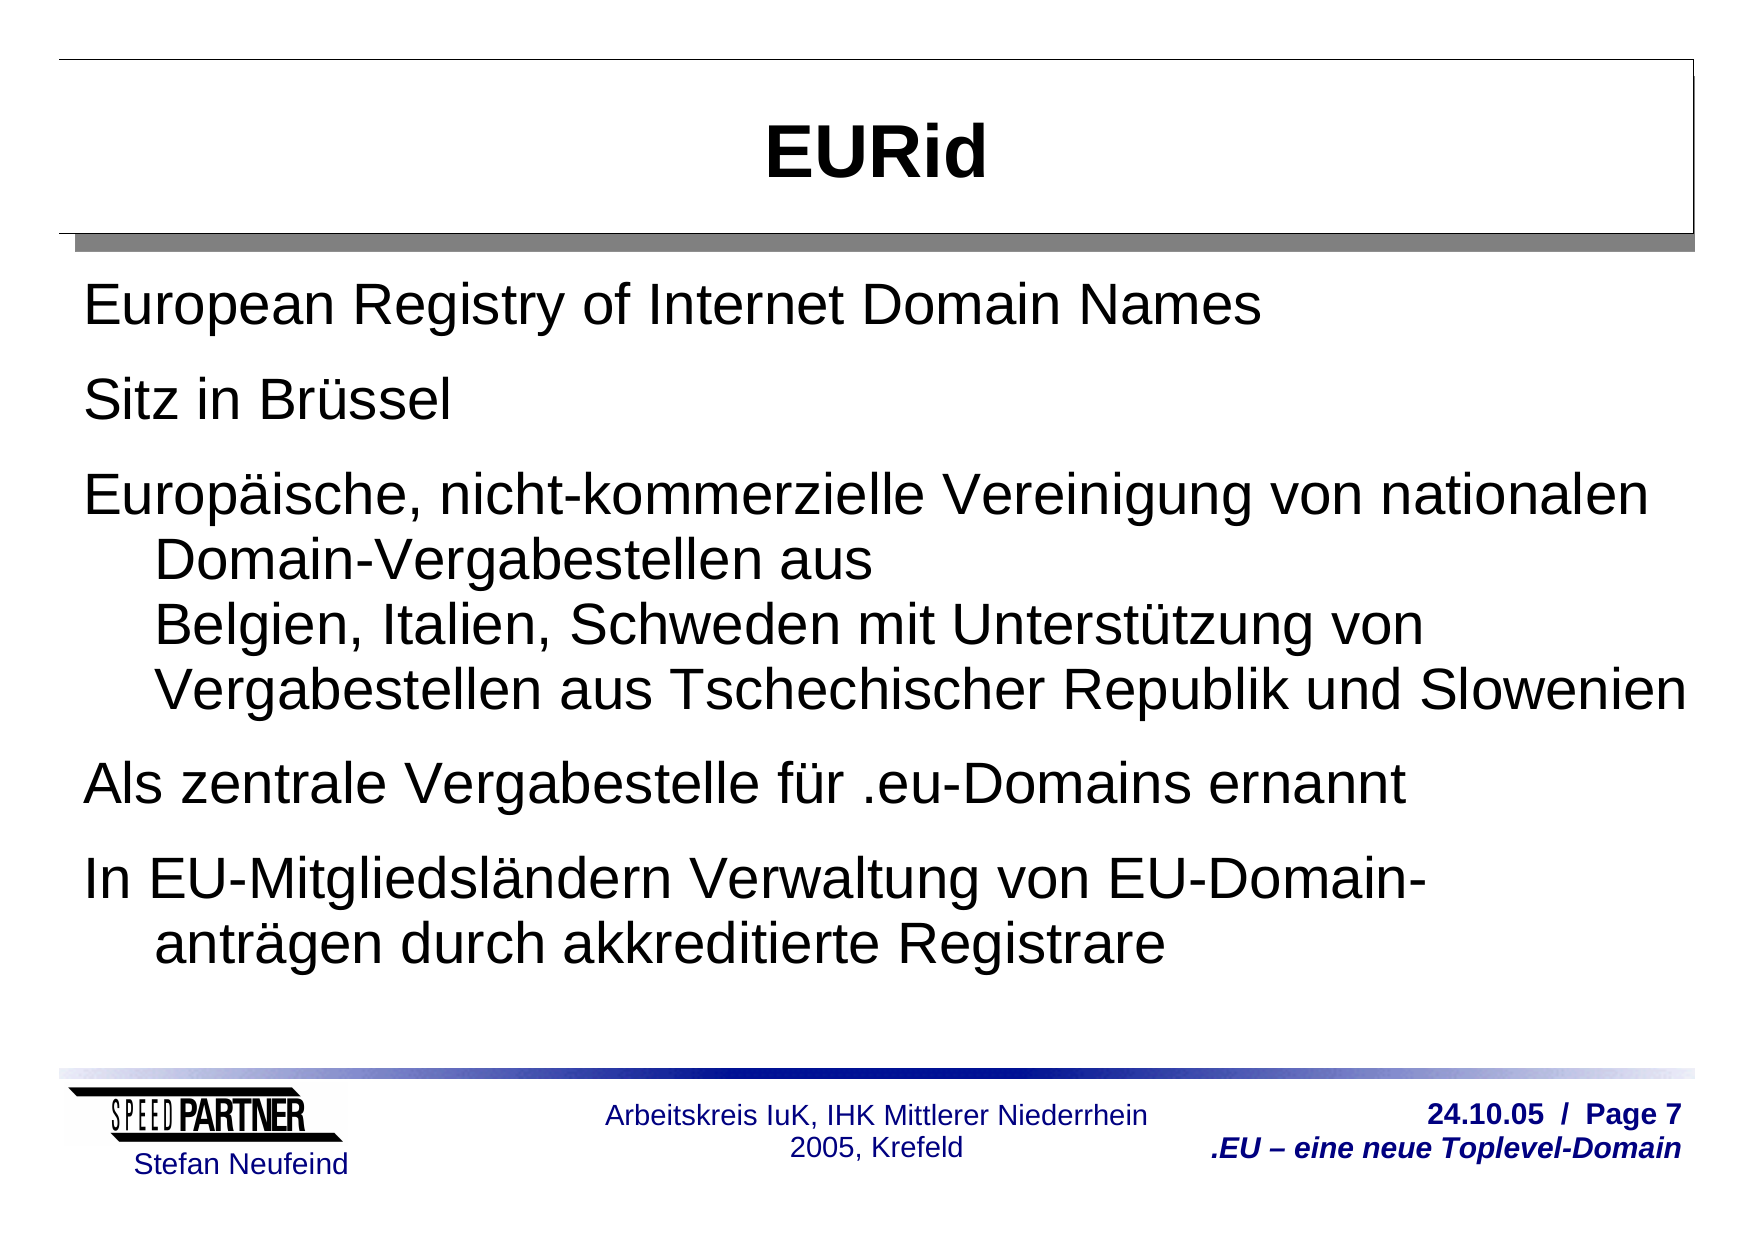

EURid
# European Registry of Internet Domain Names
Sitz in Brüssel
Europäische, nicht-kommerzielle Vereinigung von nationalen Domain-Vergabestellen aus
Belgien, Italien, Schweden mit Unterstützung von Vergabestellen aus Tschechischer Republik und Slowenien
Als zentrale Vergabestelle für .eu-Domains ernannt
In EU-Mitgliedsländern Verwaltung von EU-Domain-
anträgen durch akkreditierte Registrare